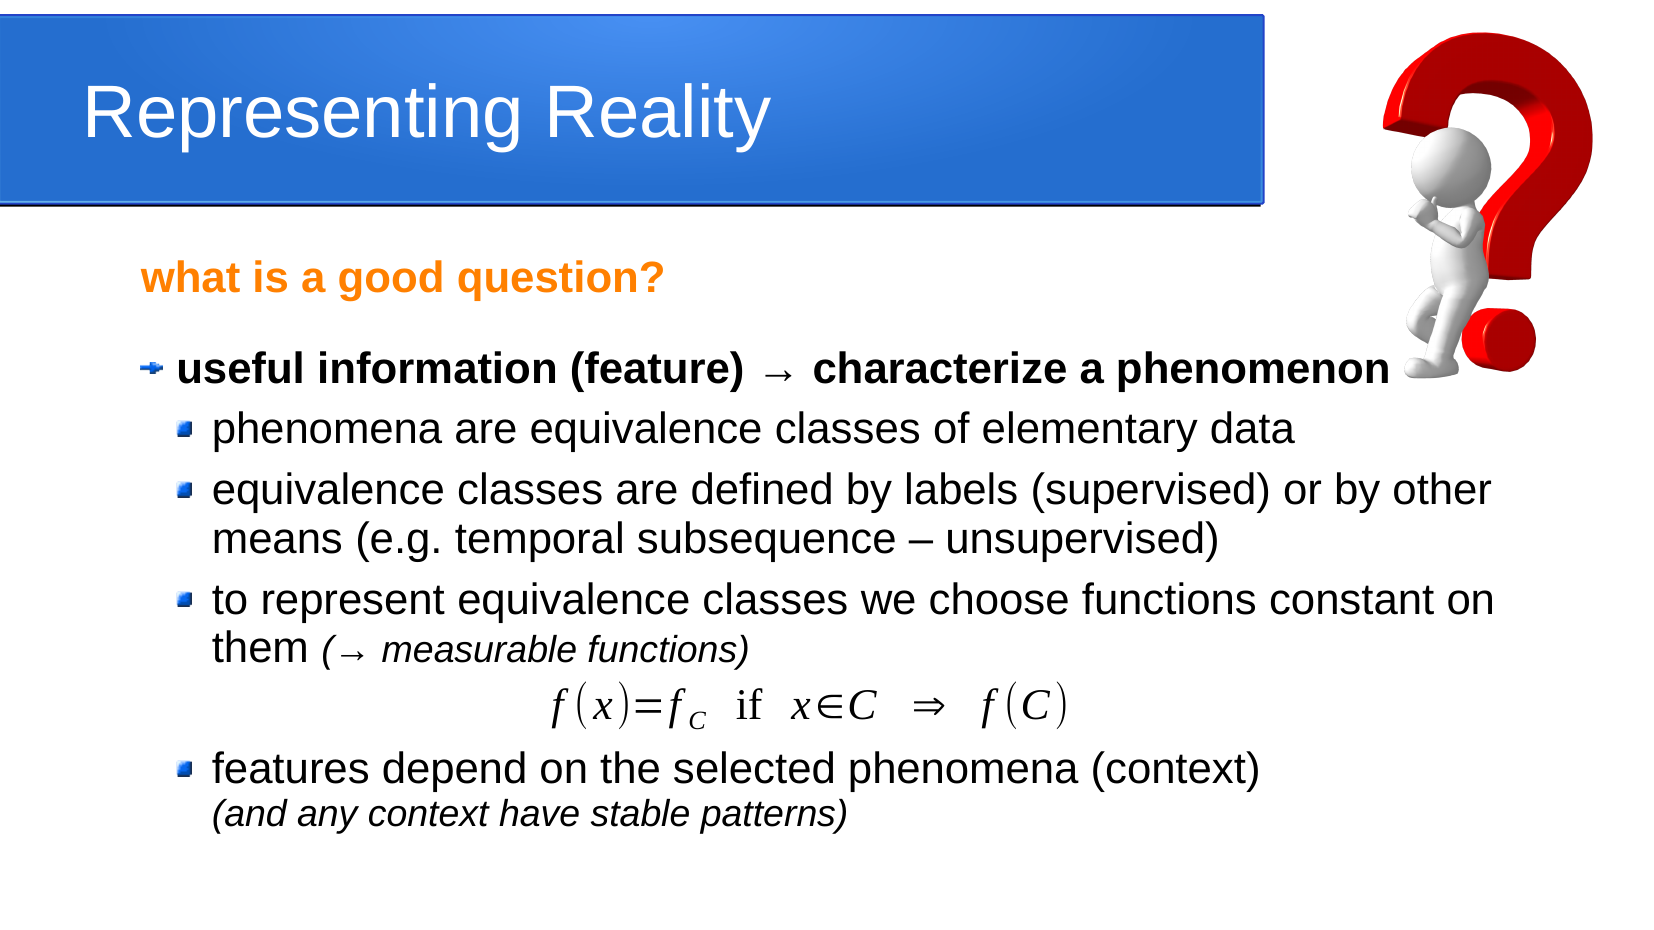

# Representing Reality
what is a good question?
useful information (feature) → characterize a phenomenon
phenomena are equivalence classes of elementary data
equivalence classes are defined by labels (supervised) or by other means (e.g. temporal subsequence – unsupervised)
to represent equivalence classes we choose functions constant on them (→ measurable functions)
features depend on the selected phenomena (context)
(and any context have stable patterns)